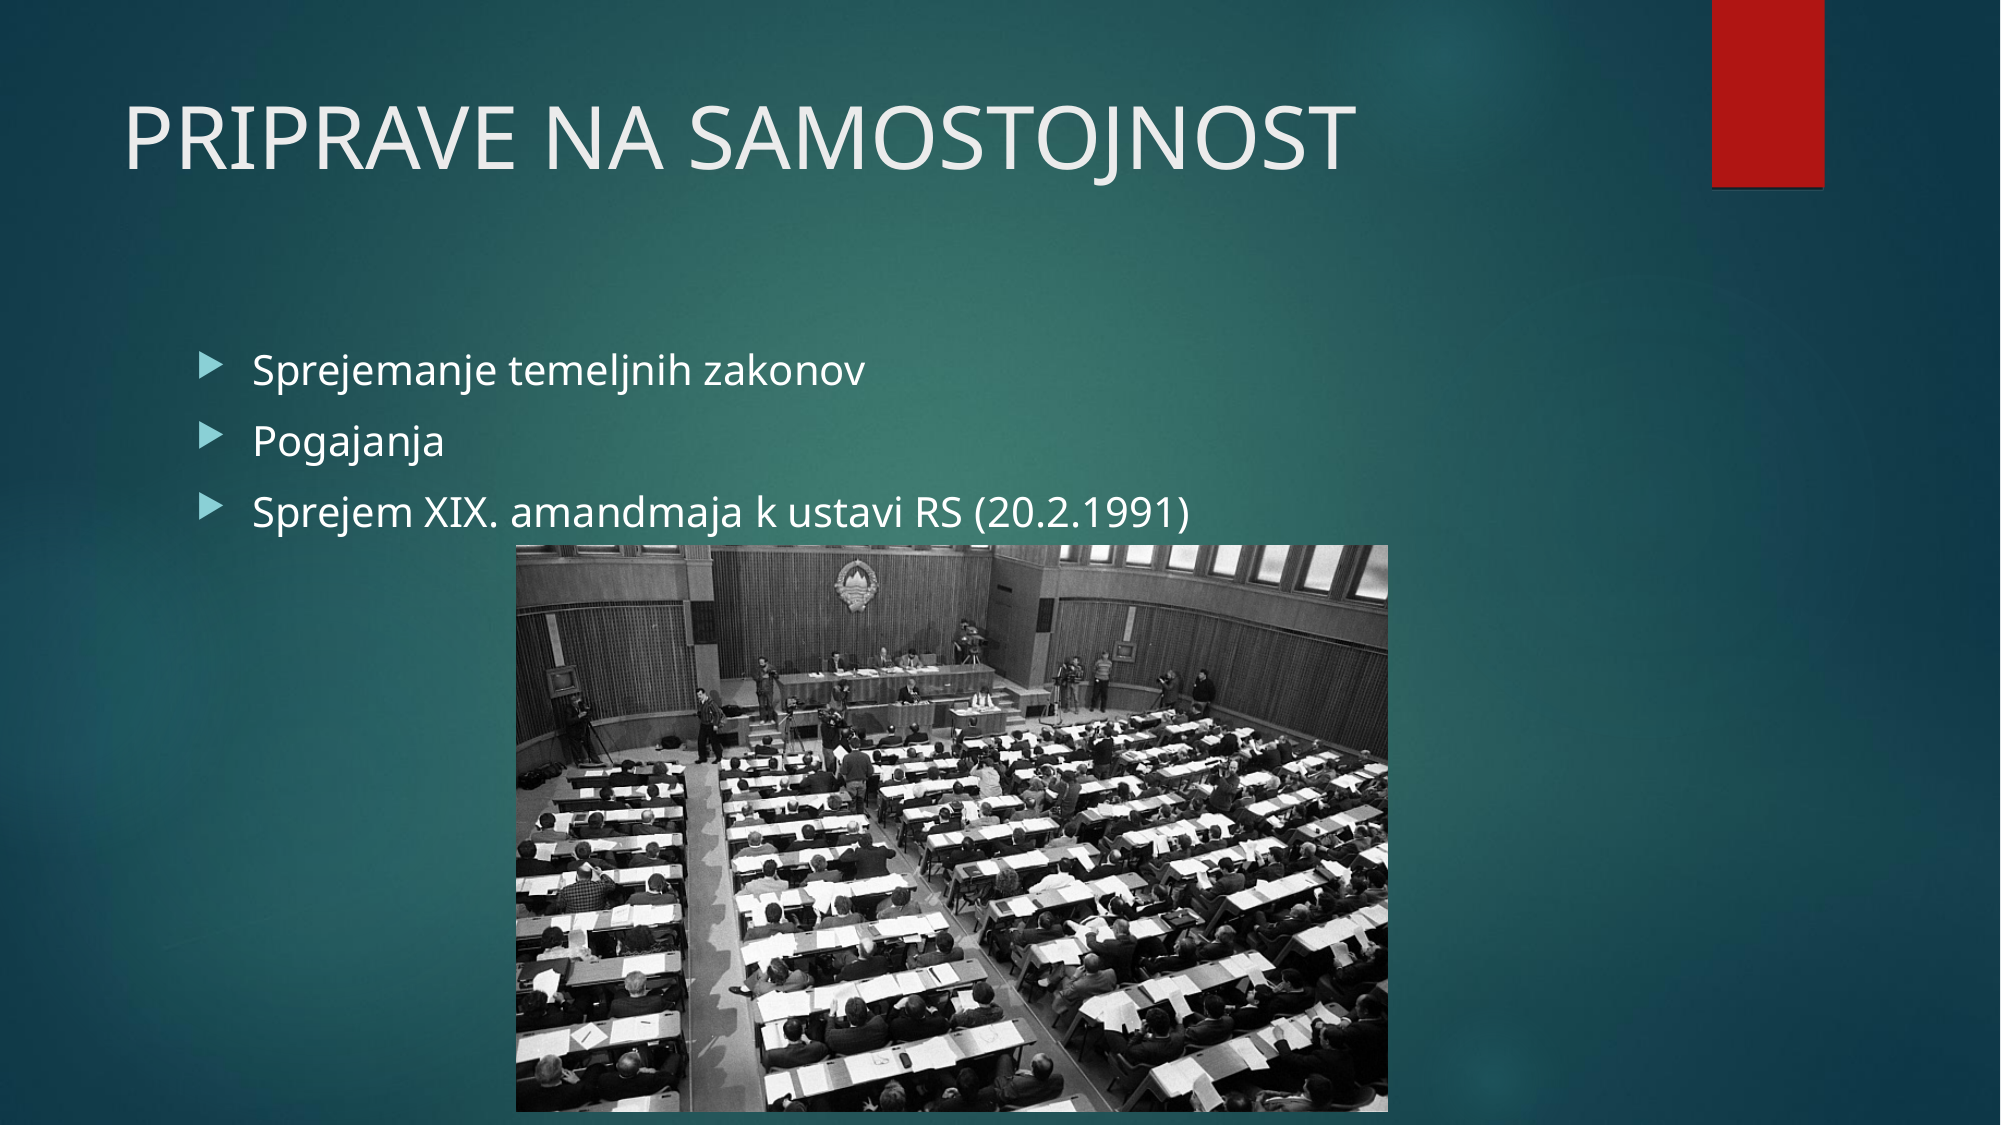

# PRIPRAVE NA SAMOSTOJNOST
Sprejemanje temeljnih zakonov
Pogajanja
Sprejem XIX. amandmaja k ustavi RS (20.2.1991)